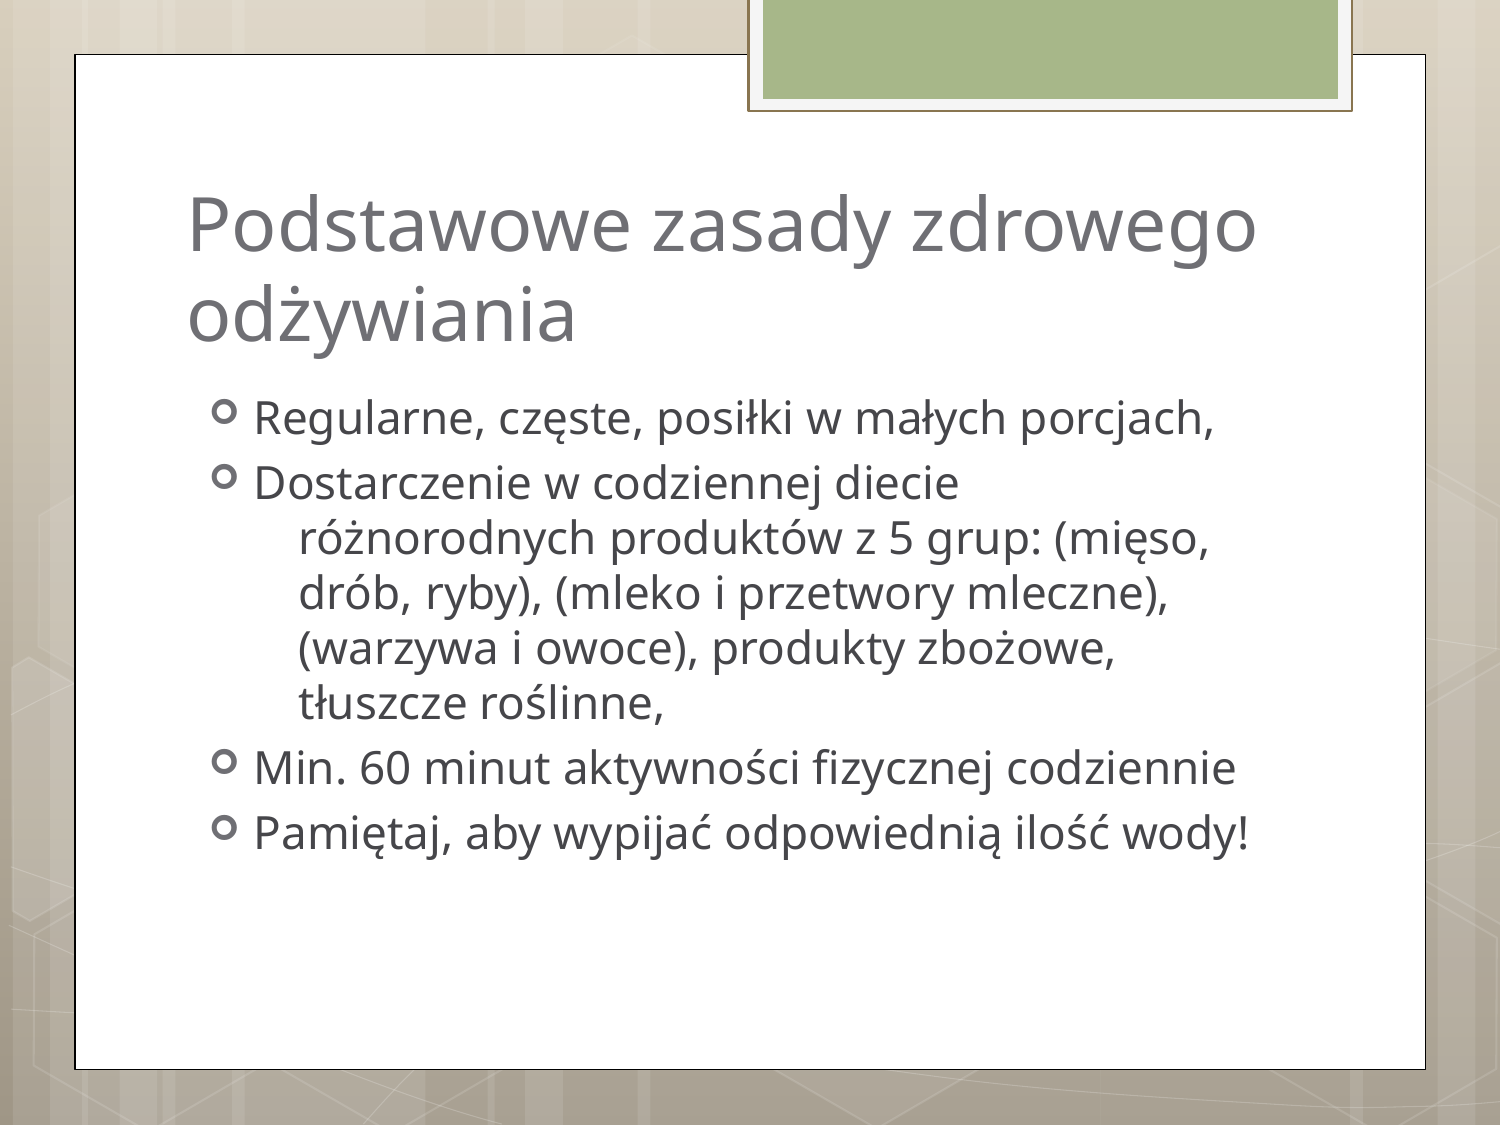

# Podstawowe zasady zdrowego odżywiania
Regularne, częste, posiłki w małych porcjach,
Dostarczenie w codziennej diecie różnorodnych produktów z 5 grup: (mięso, drób, ryby), (mleko i przetwory mleczne), (warzywa i owoce), produkty zbożowe, tłuszcze roślinne,
Min. 60 minut aktywności fizycznej codziennie
Pamiętaj, aby wypijać odpowiednią ilość wody!